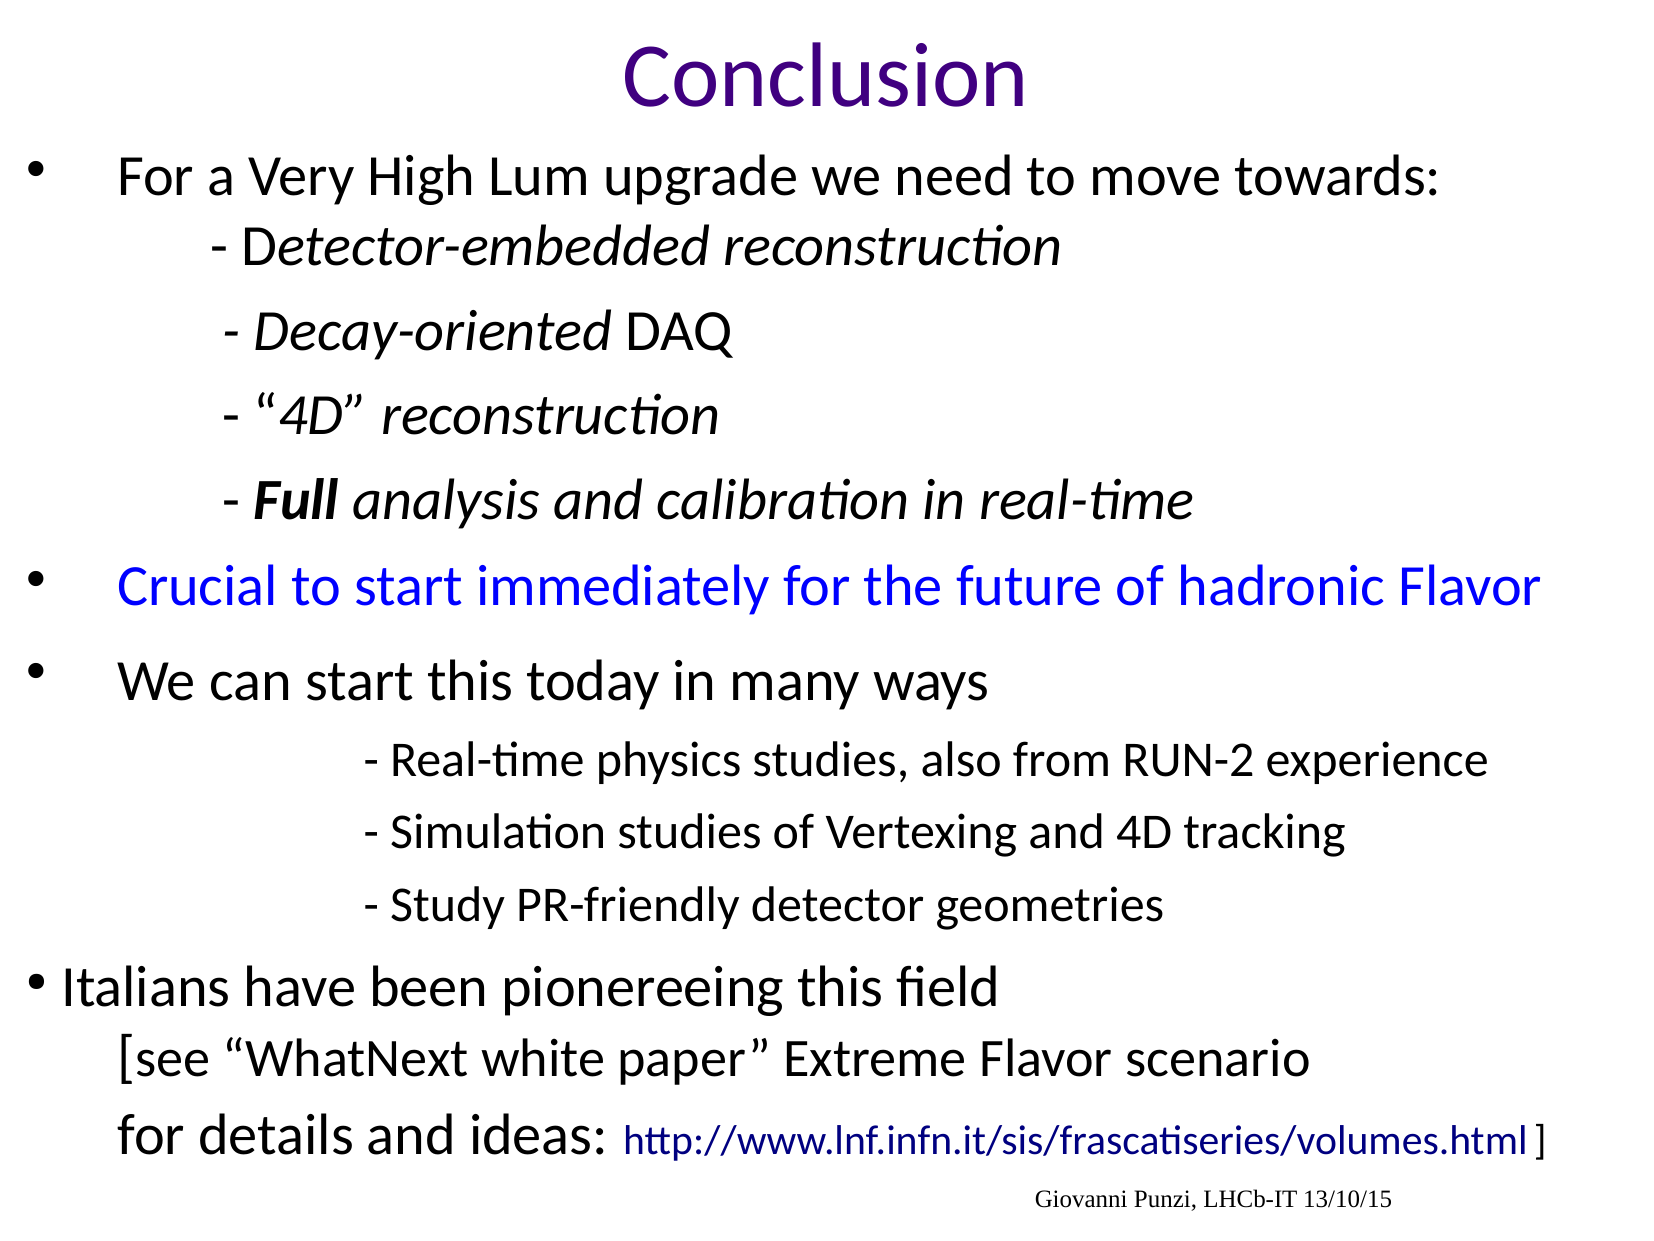

# Conclusion
For a Very High Lum upgrade we need to move towards:
		- Detector-embedded reconstruction
- Decay-oriented DAQ
- “4D” reconstruction
- Full analysis and calibration in real-time
Crucial to start immediately for the future of hadronic Flavor
We can start this today in many ways
- Real-time physics studies, also from RUN-2 experience
- Simulation studies of Vertexing and 4D tracking
- Study PR-friendly detector geometries
Italians have been pionereeing this field
[see “WhatNext white paper” Extreme Flavor scenario
for details and ideas: http://www.lnf.infn.it/sis/frascatiseries/volumes.html ]
Giovanni Punzi, LHCb-IT 13/10/15